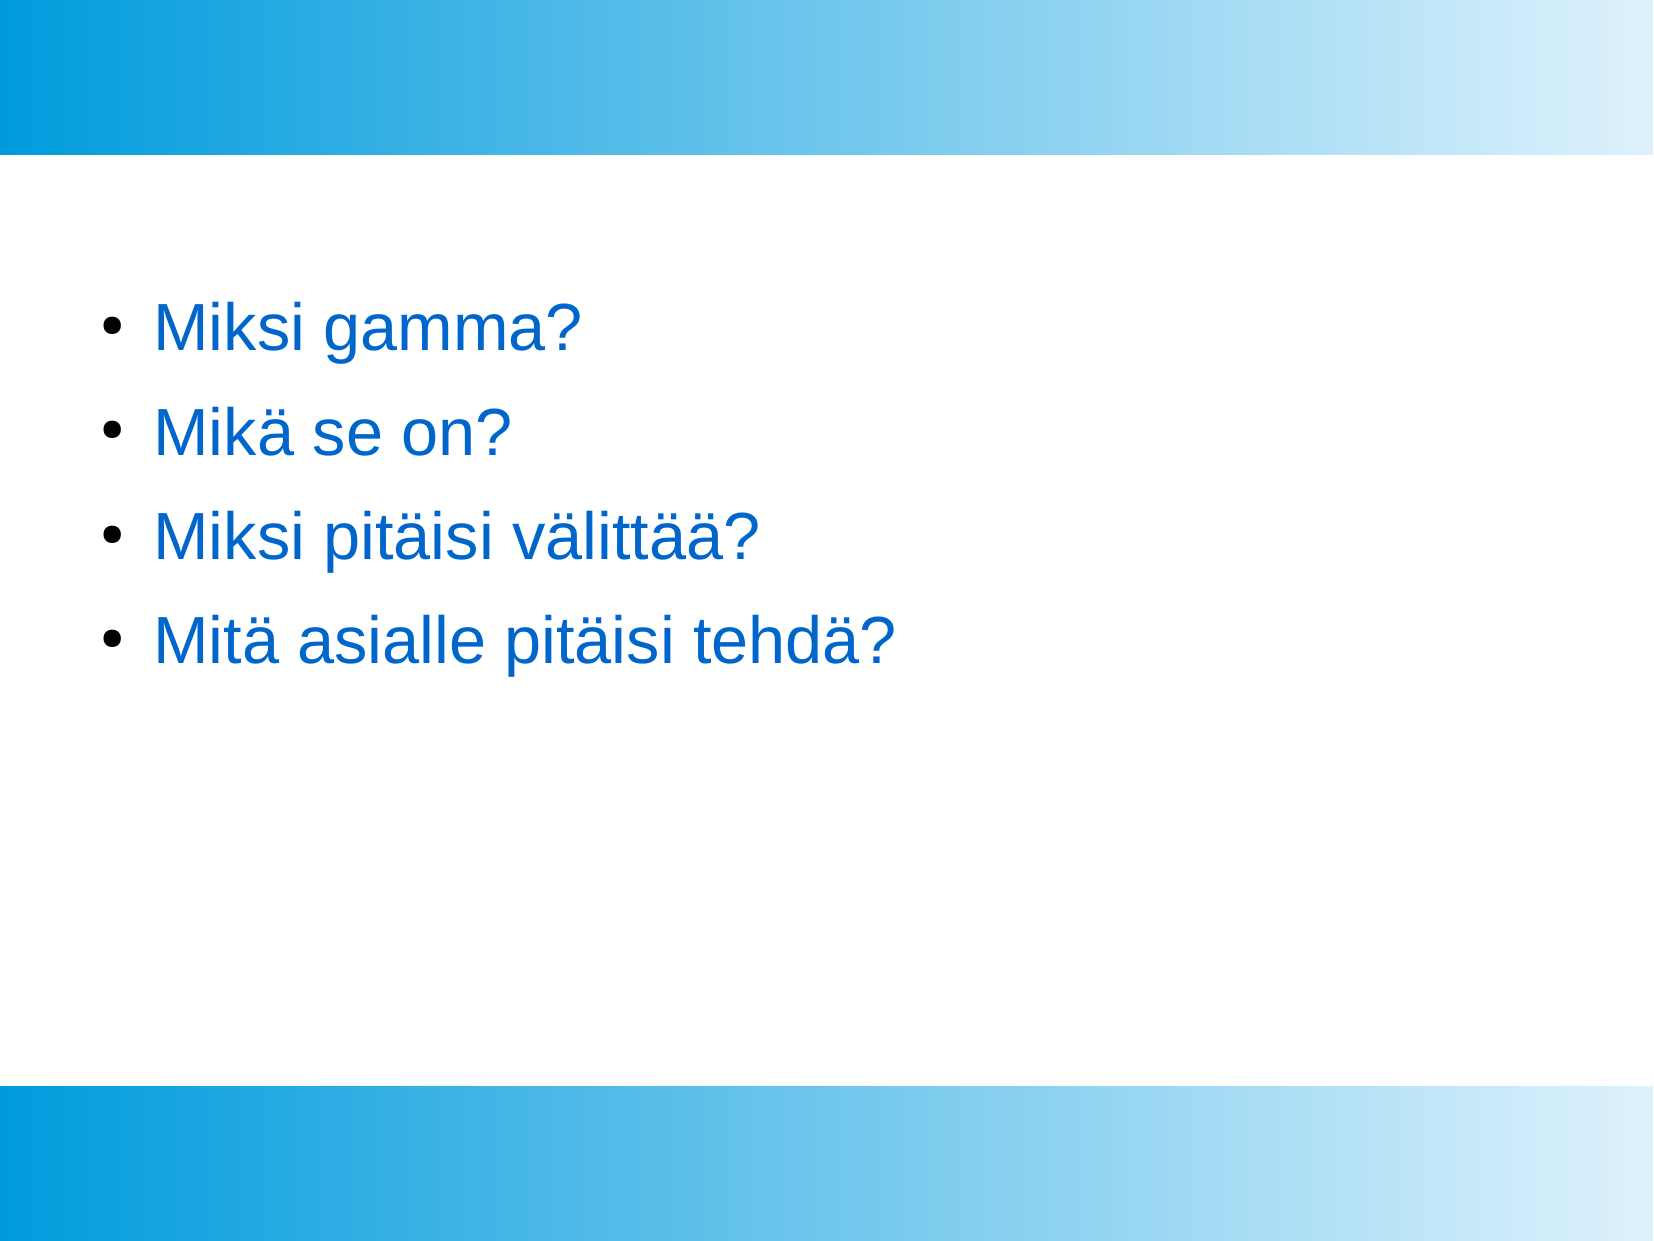

#
Miksi gamma?
Mikä se on?
Miksi pitäisi välittää?
Mitä asialle pitäisi tehdä?